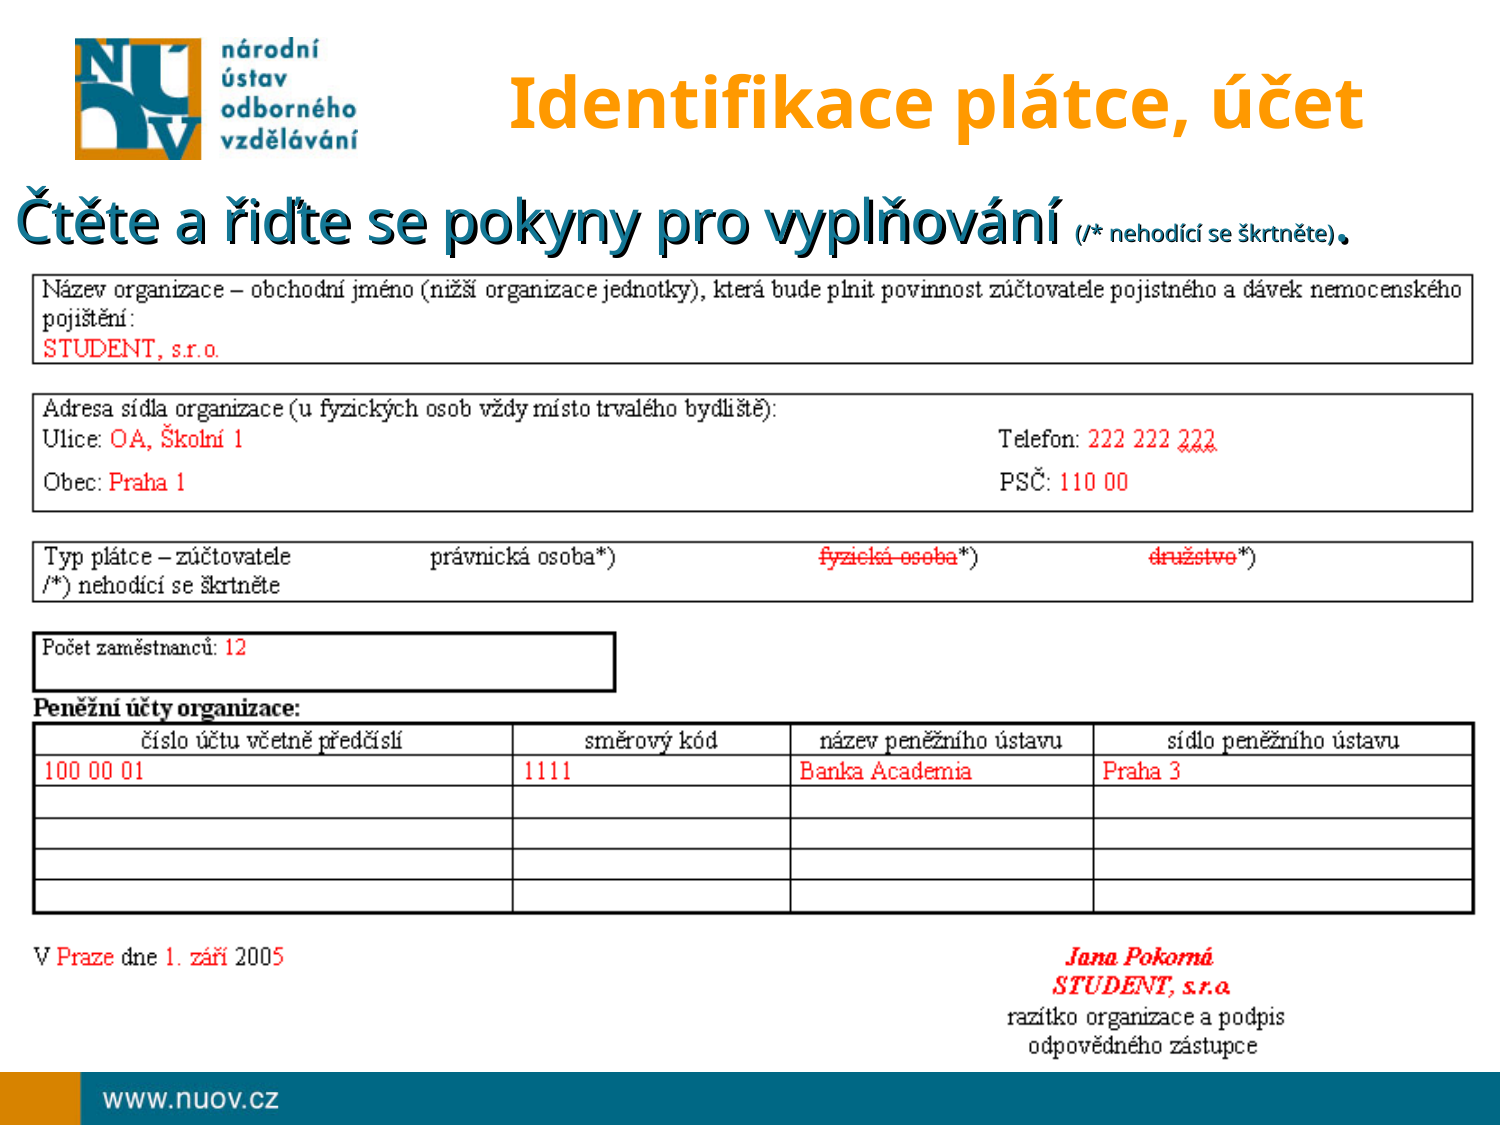

Identifikace plátce, účet
Čtěte a řiďte se pokyny pro vyplňování (/* nehodící se škrtněte).